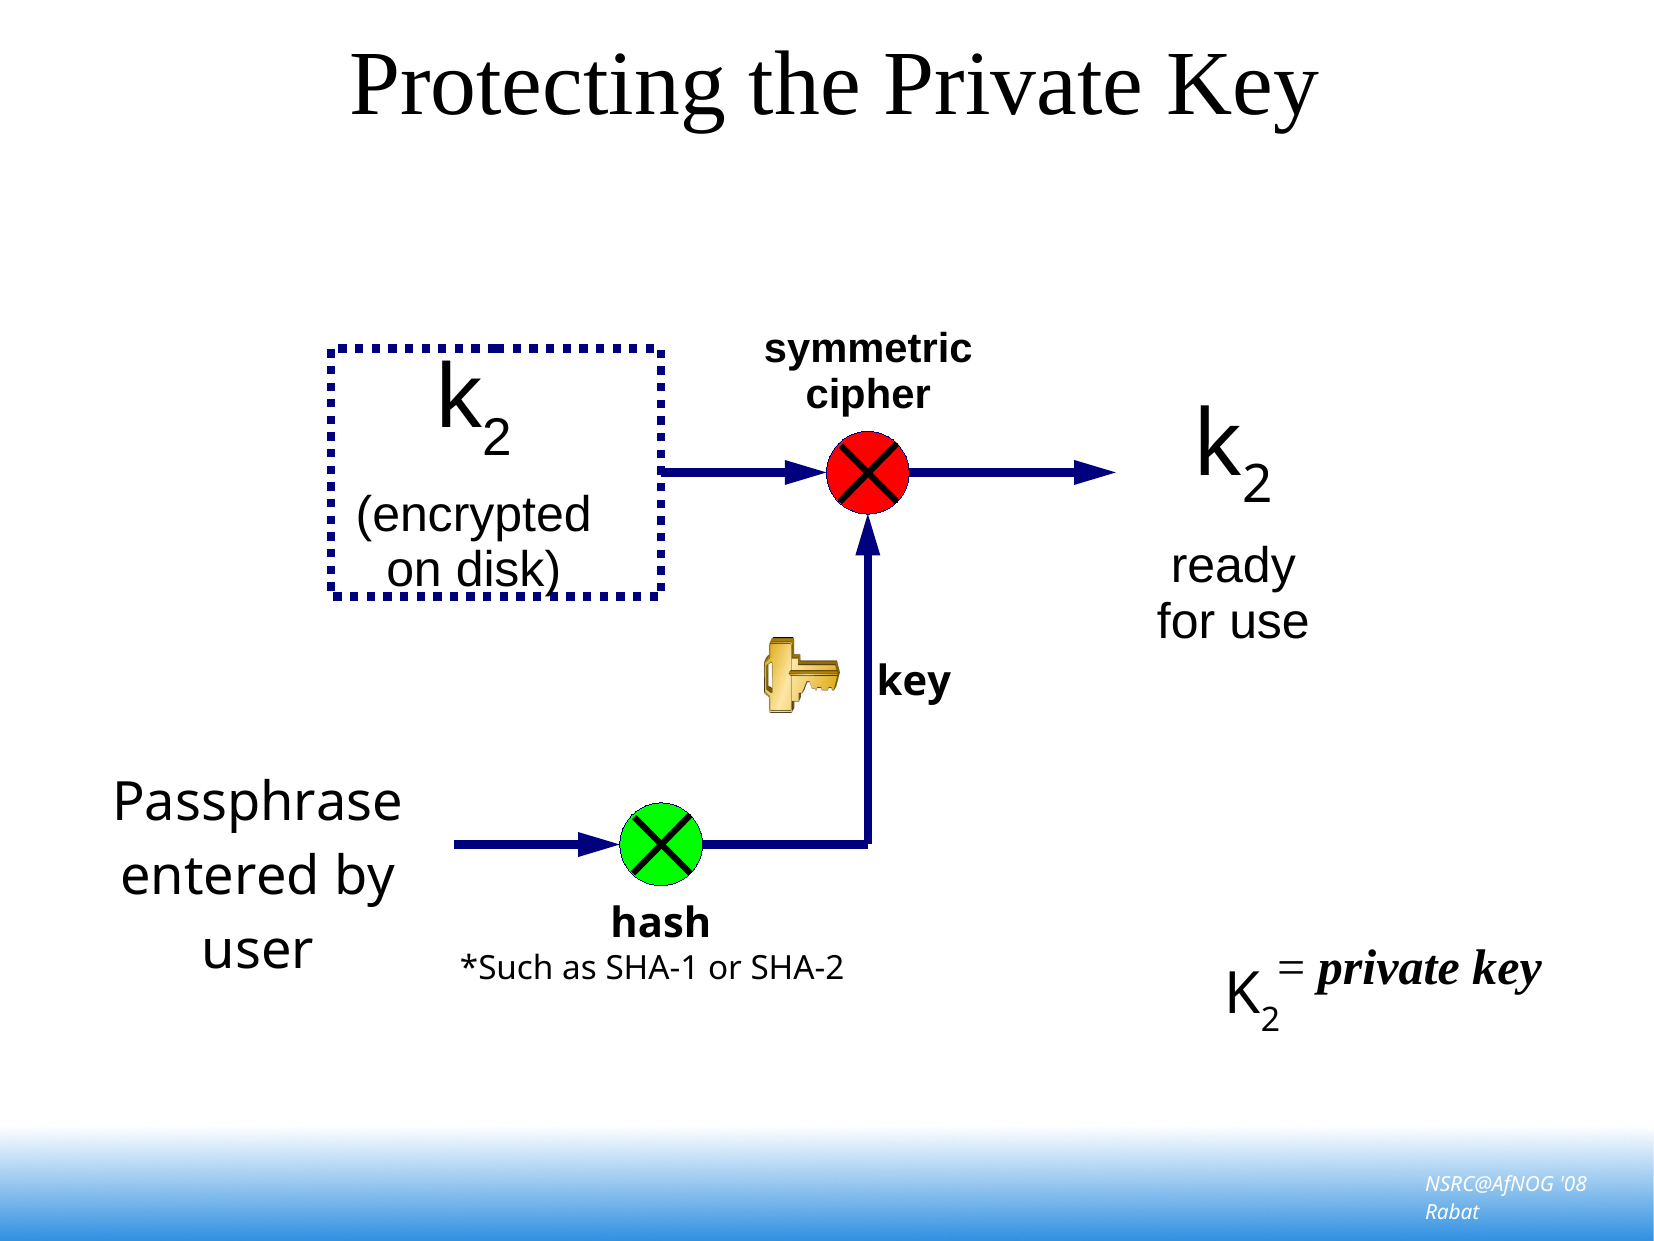

# Protecting the Private Key
symmetric
cipher
k2
(encrypted
on disk)
k2
ready
for use
key
Passphrase
entered by
user
hash
= private key
*Such as SHA-1 or SHA-2
K2